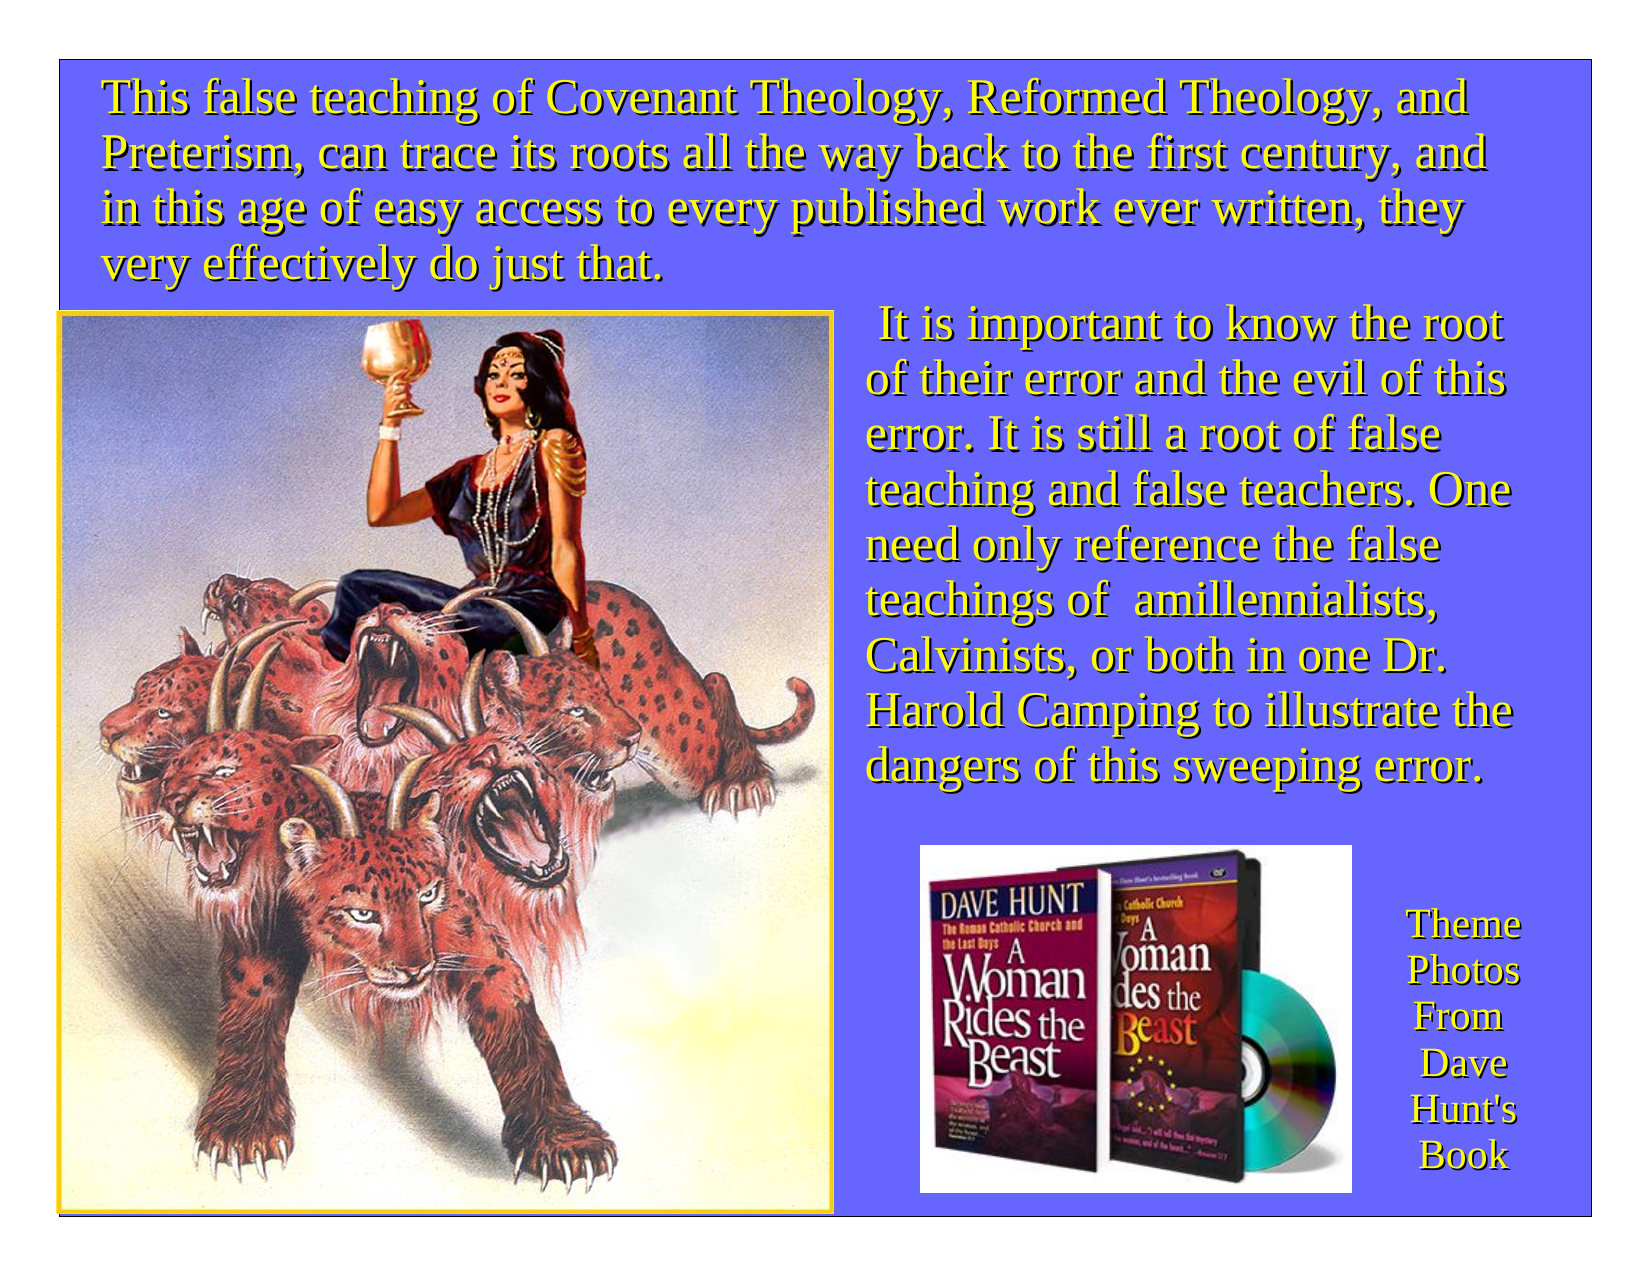

This false teaching of Covenant Theology, Reformed Theology, and Preterism, can trace its roots all the way back to the first century, and in this age of easy access to every published work ever written, they very effectively do just that.
 It is important to know the root of their error and the evil of this error. It is still a root of false teaching and false teachers. One need only reference the false teachings of amillennialists, Calvinists, or both in one Dr. Harold Camping to illustrate the dangers of this sweeping error.
Theme Photos
From
Dave Hunt's Book